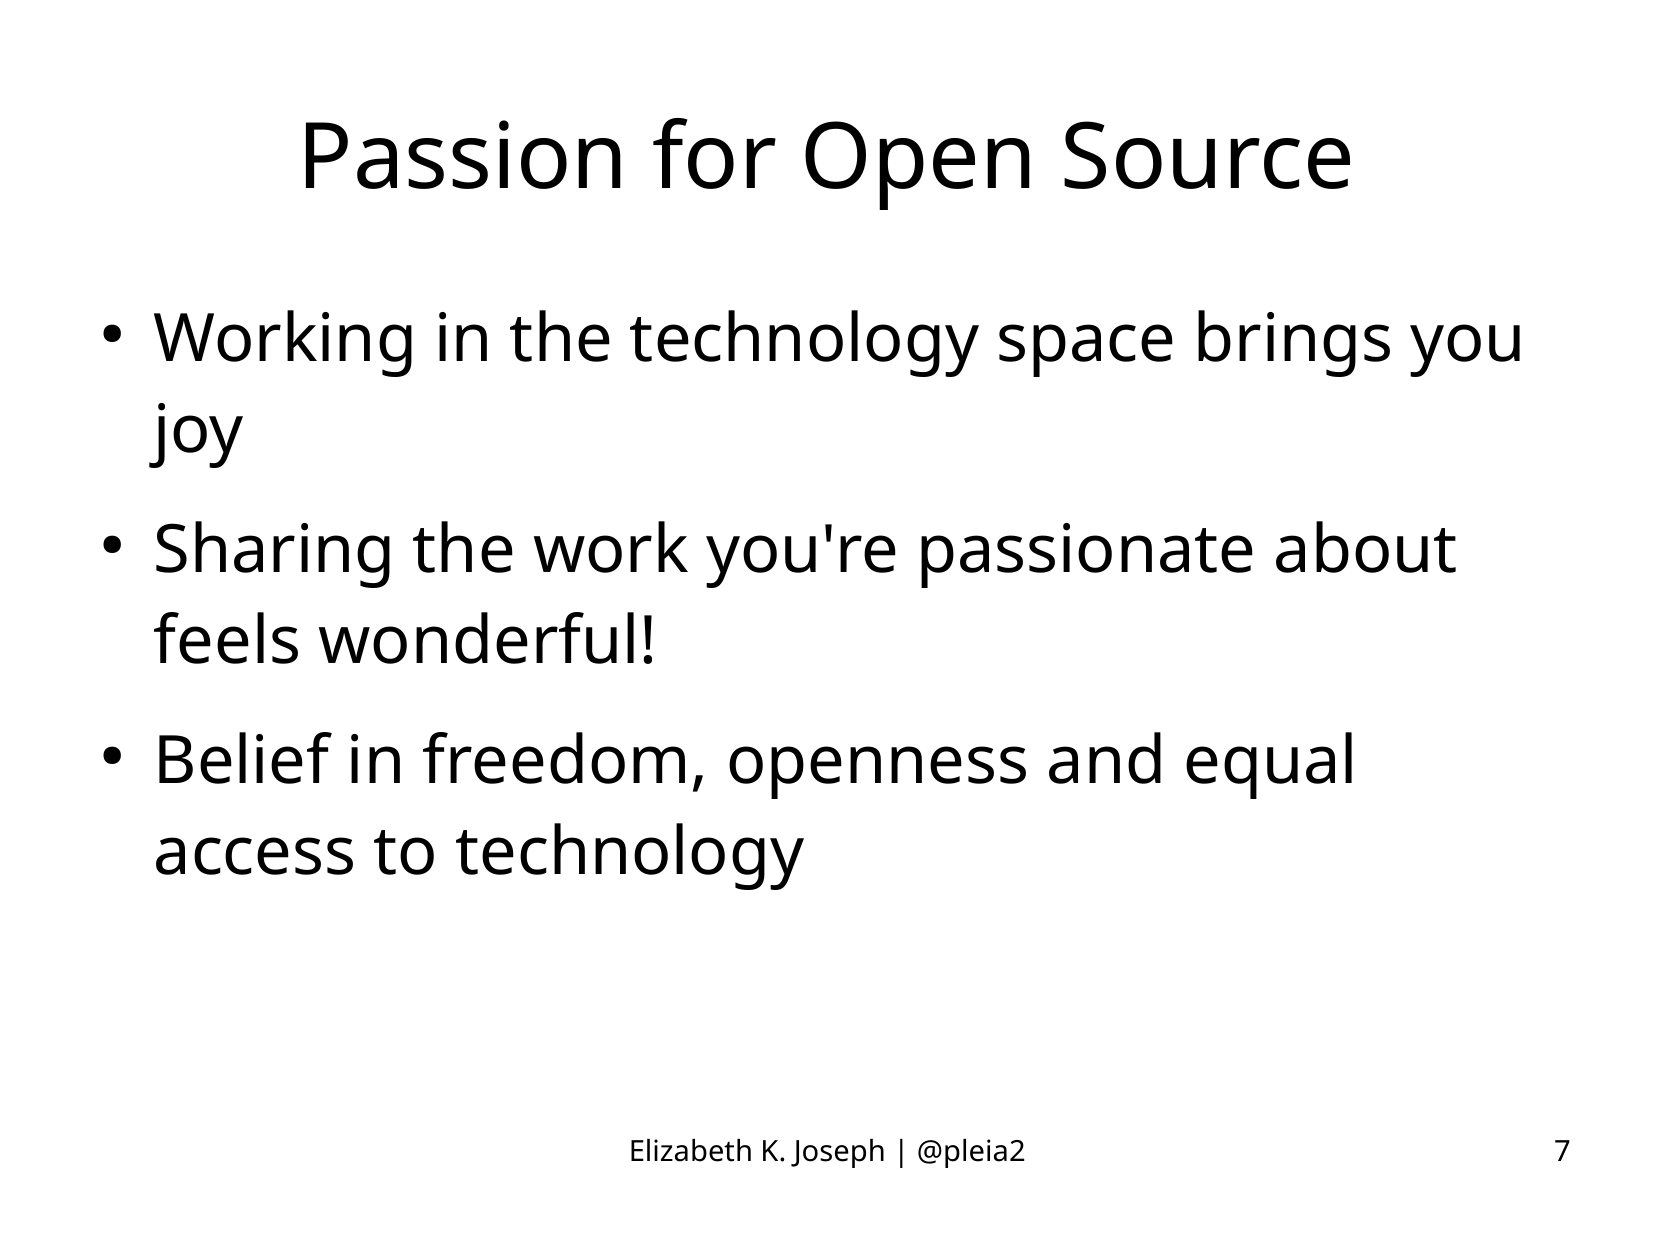

# Passion for Open Source
Working in the technology space brings you joy
Sharing the work you're passionate about feels wonderful!
Belief in freedom, openness and equal access to technology
Elizabeth K. Joseph | @pleia2
7